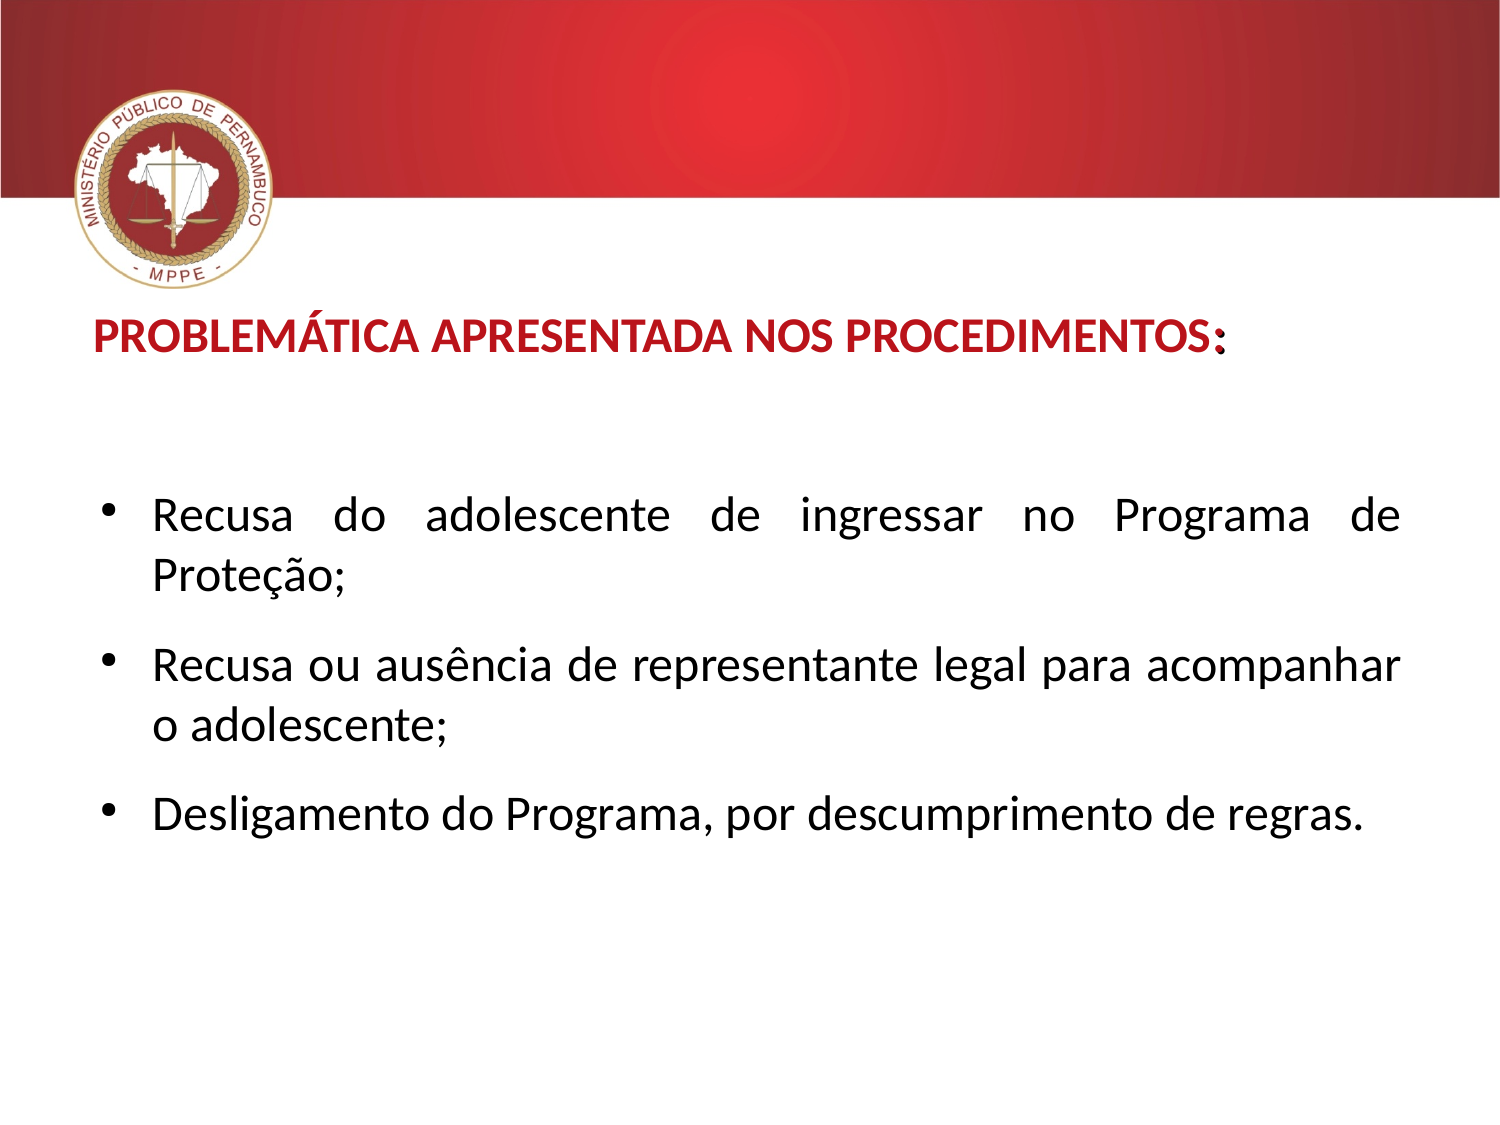

# PROBLEMÁTICA APRESENTADA NOS PROCEDIMENTOS:
Recusa do adolescente de ingressar no Programa de Proteção;
Recusa ou ausência de representante legal para acompanhar o adolescente;
Desligamento do Programa, por descumprimento de regras.